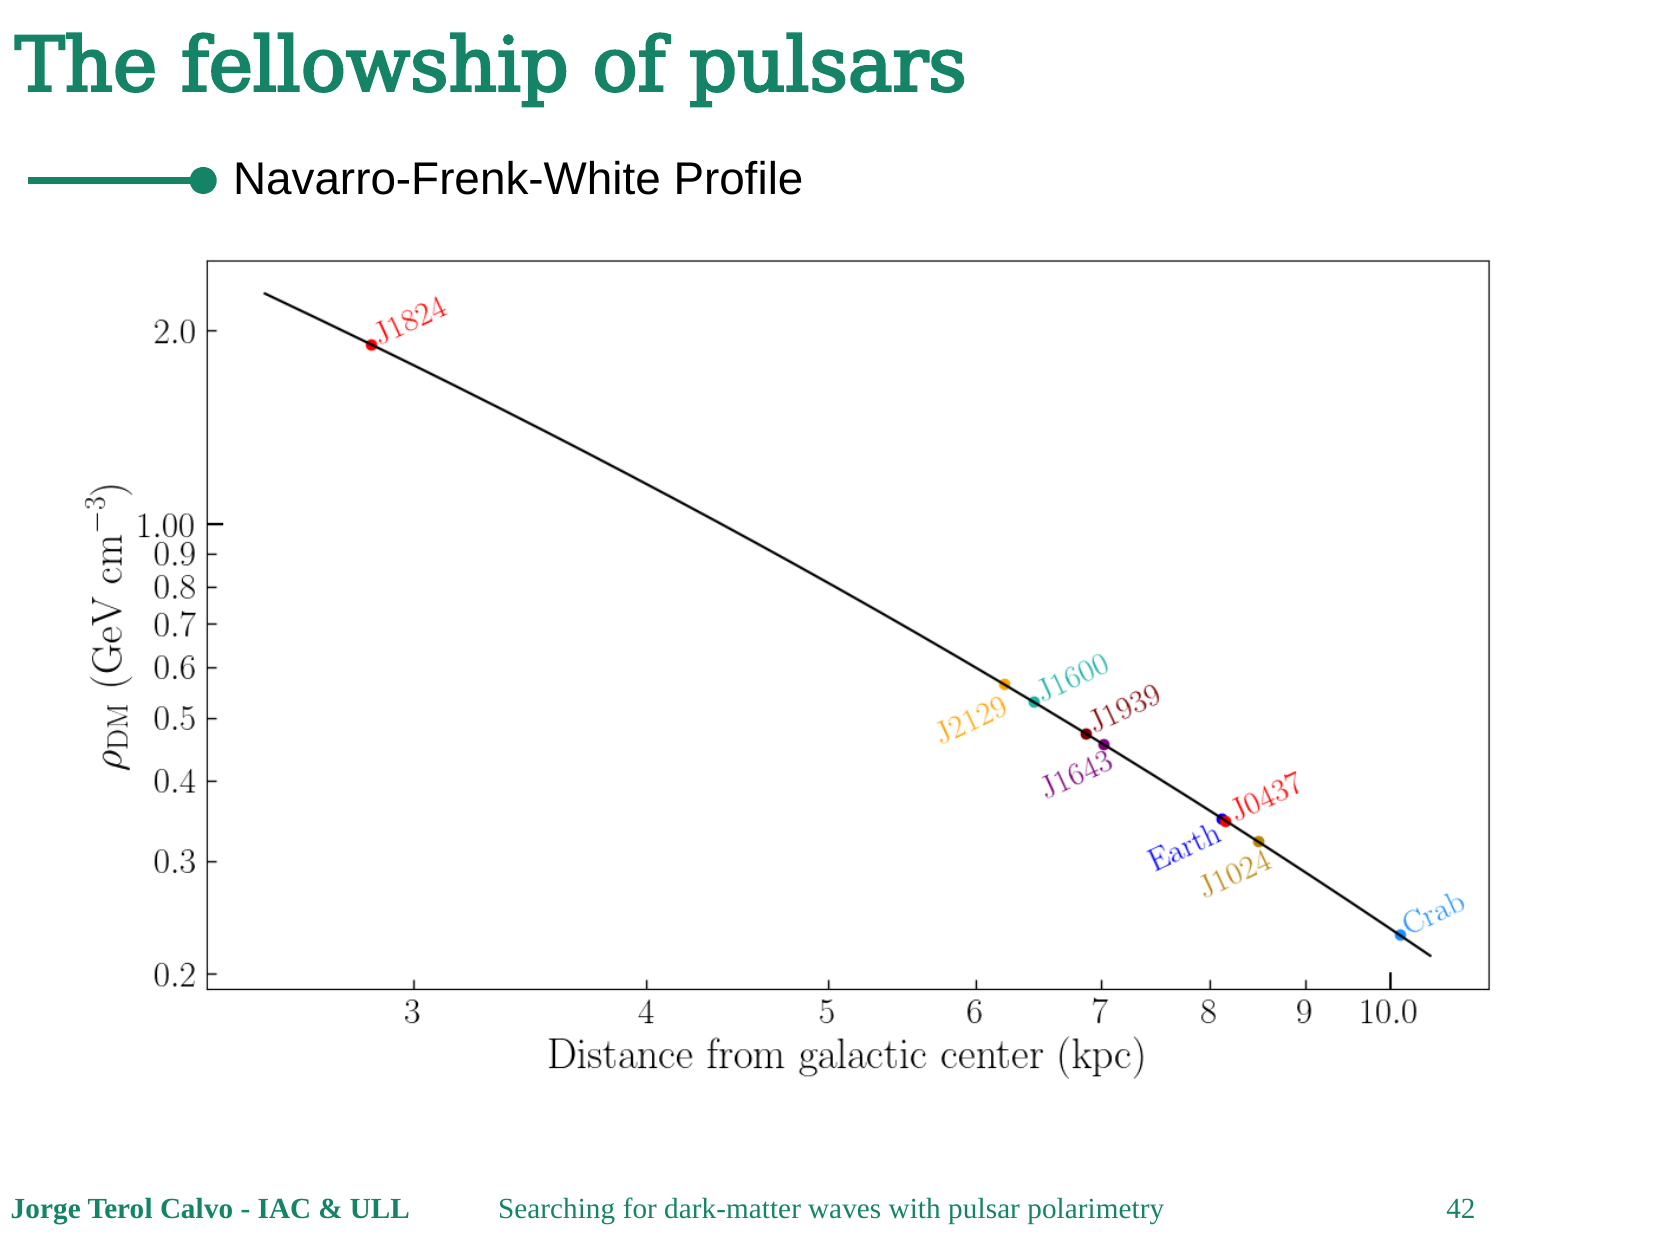

The fellowship of pulsars
Navarro-Frenk-White Profile
Jorge Terol Calvo - IAC & ULL
Searching for dark-matter waves with pulsar polarimetry
42